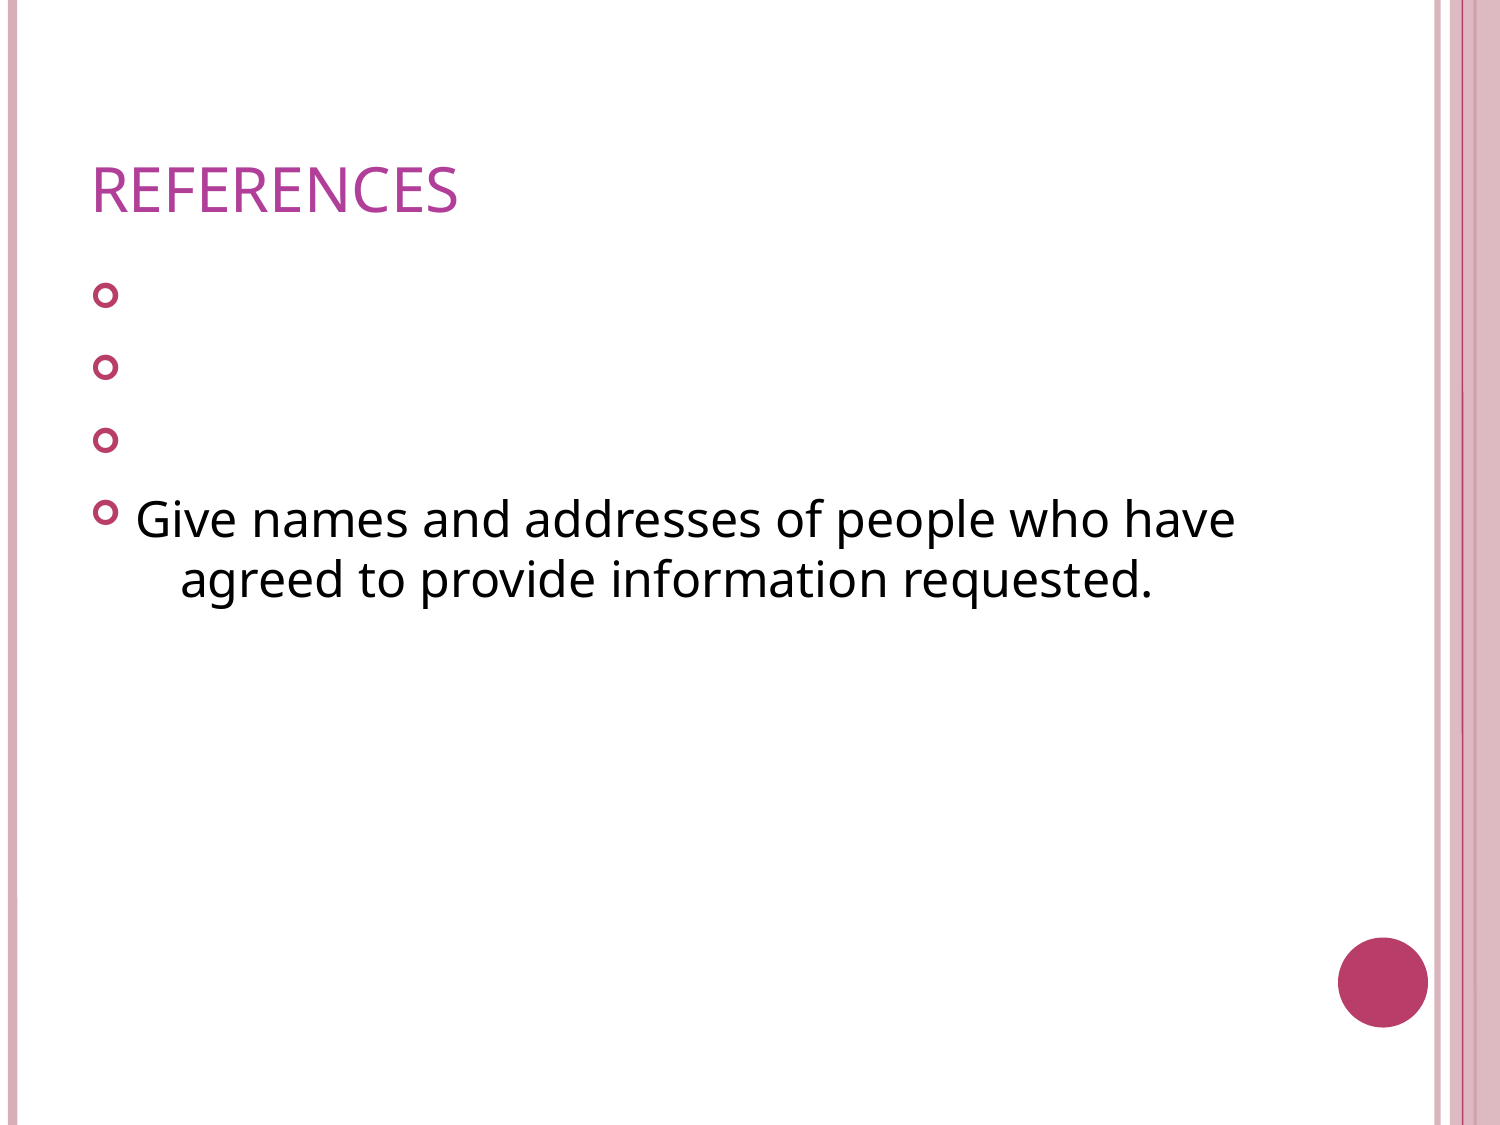

# References
Give names and addresses of people who have agreed to provide information requested.